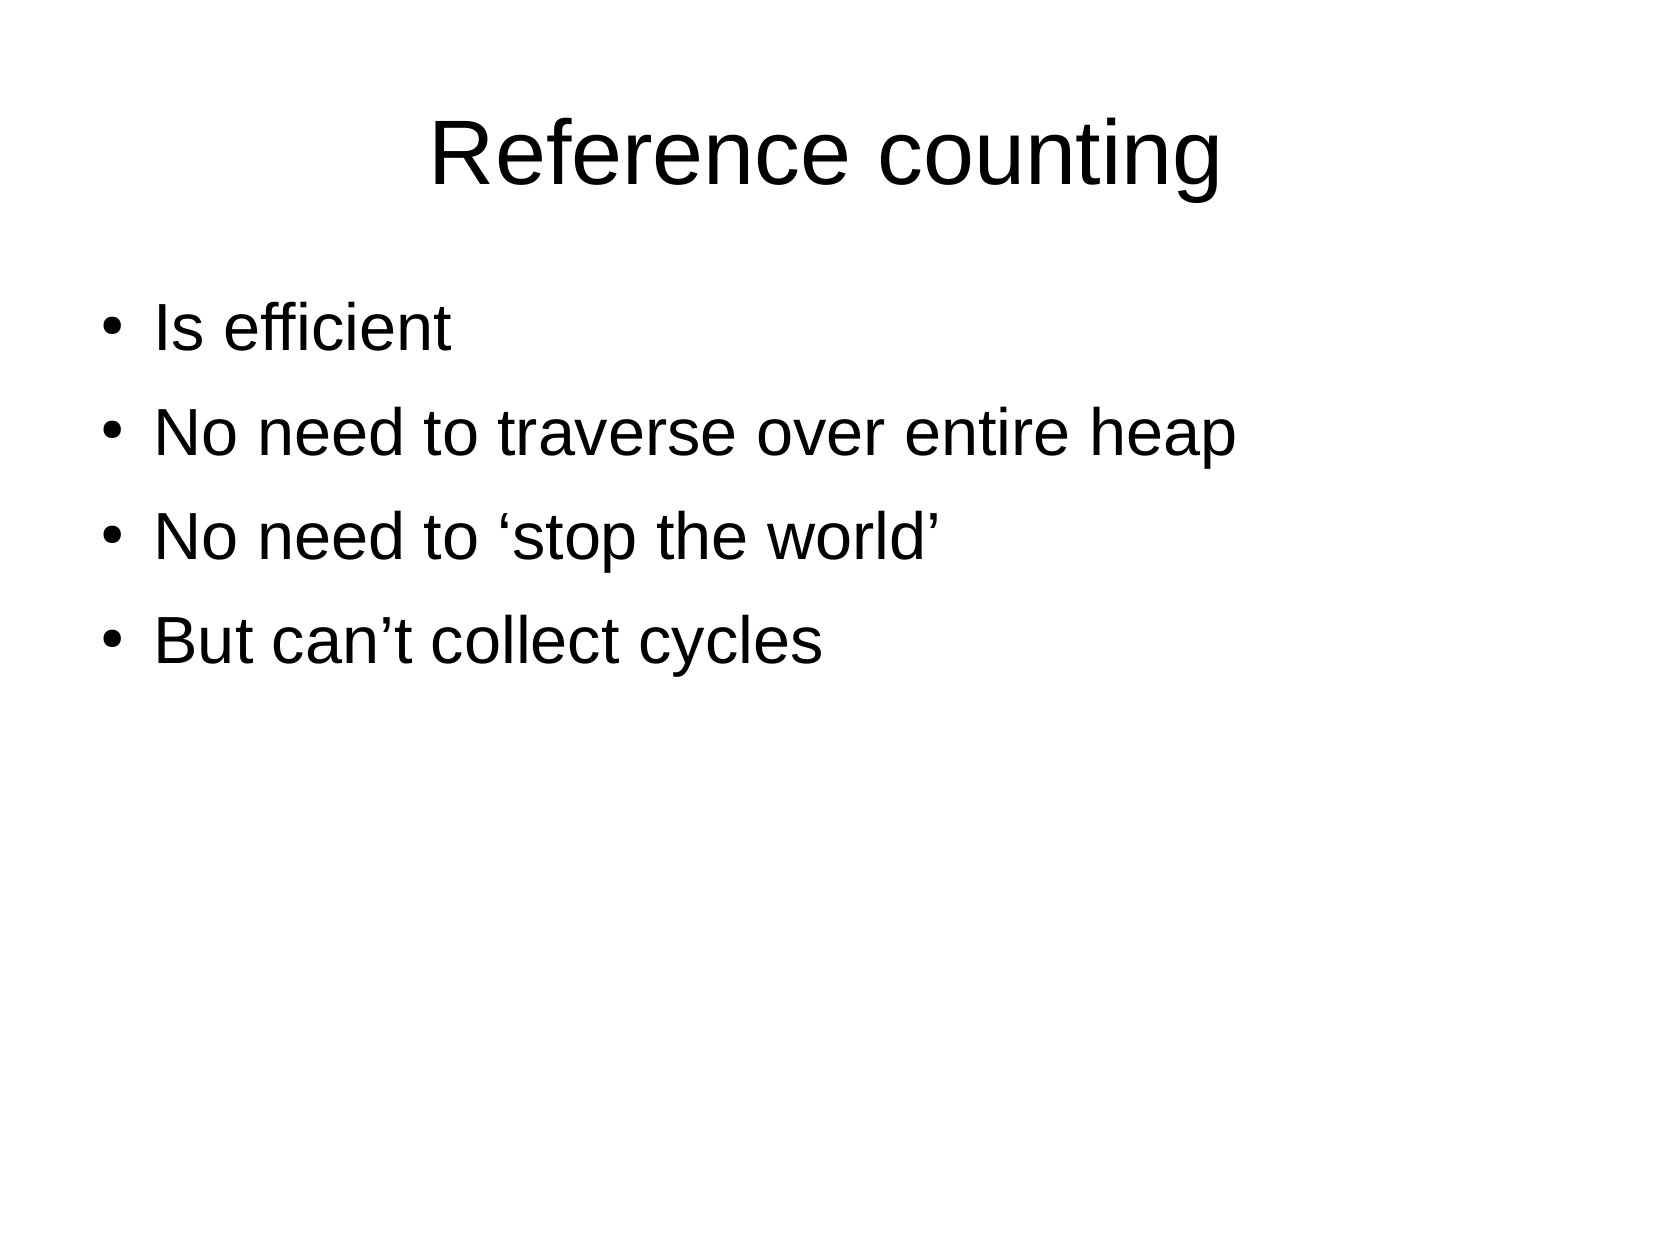

# Reference counting
Is efficient
No need to traverse over entire heap
No need to ‘stop the world’
But can’t collect cycles